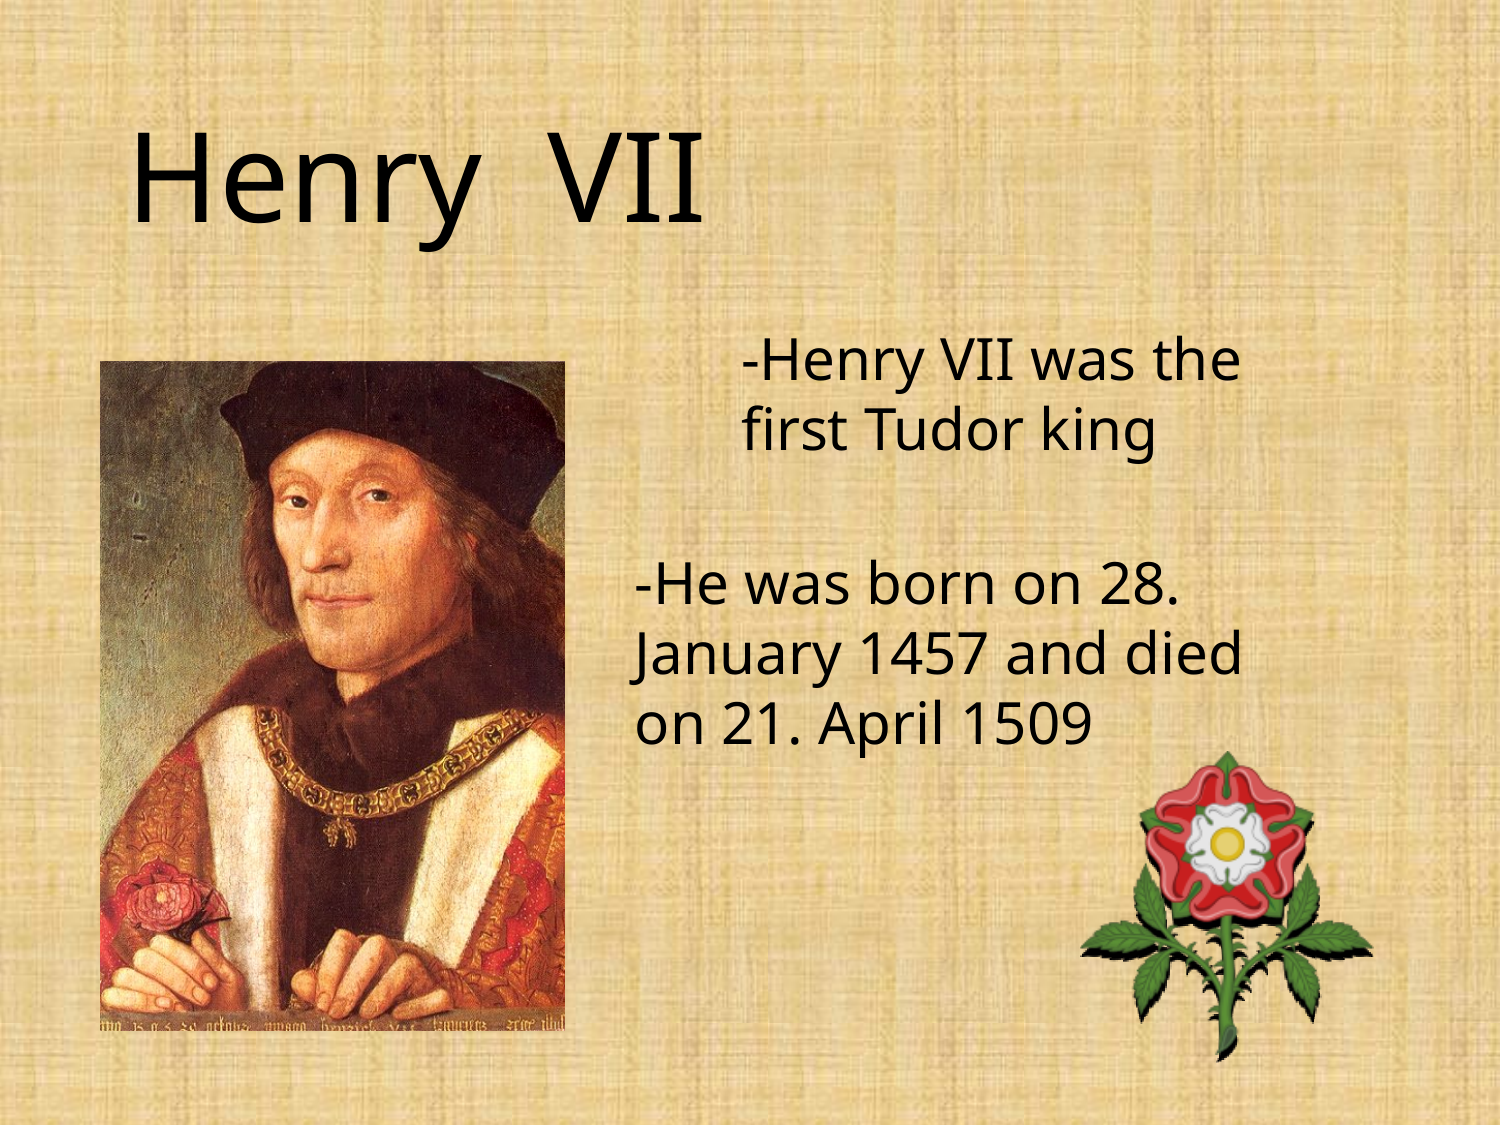

Henry VII
-Henry VII was the first Tudor king
-He was born on 28. January 1457 and died on 21. April 1509